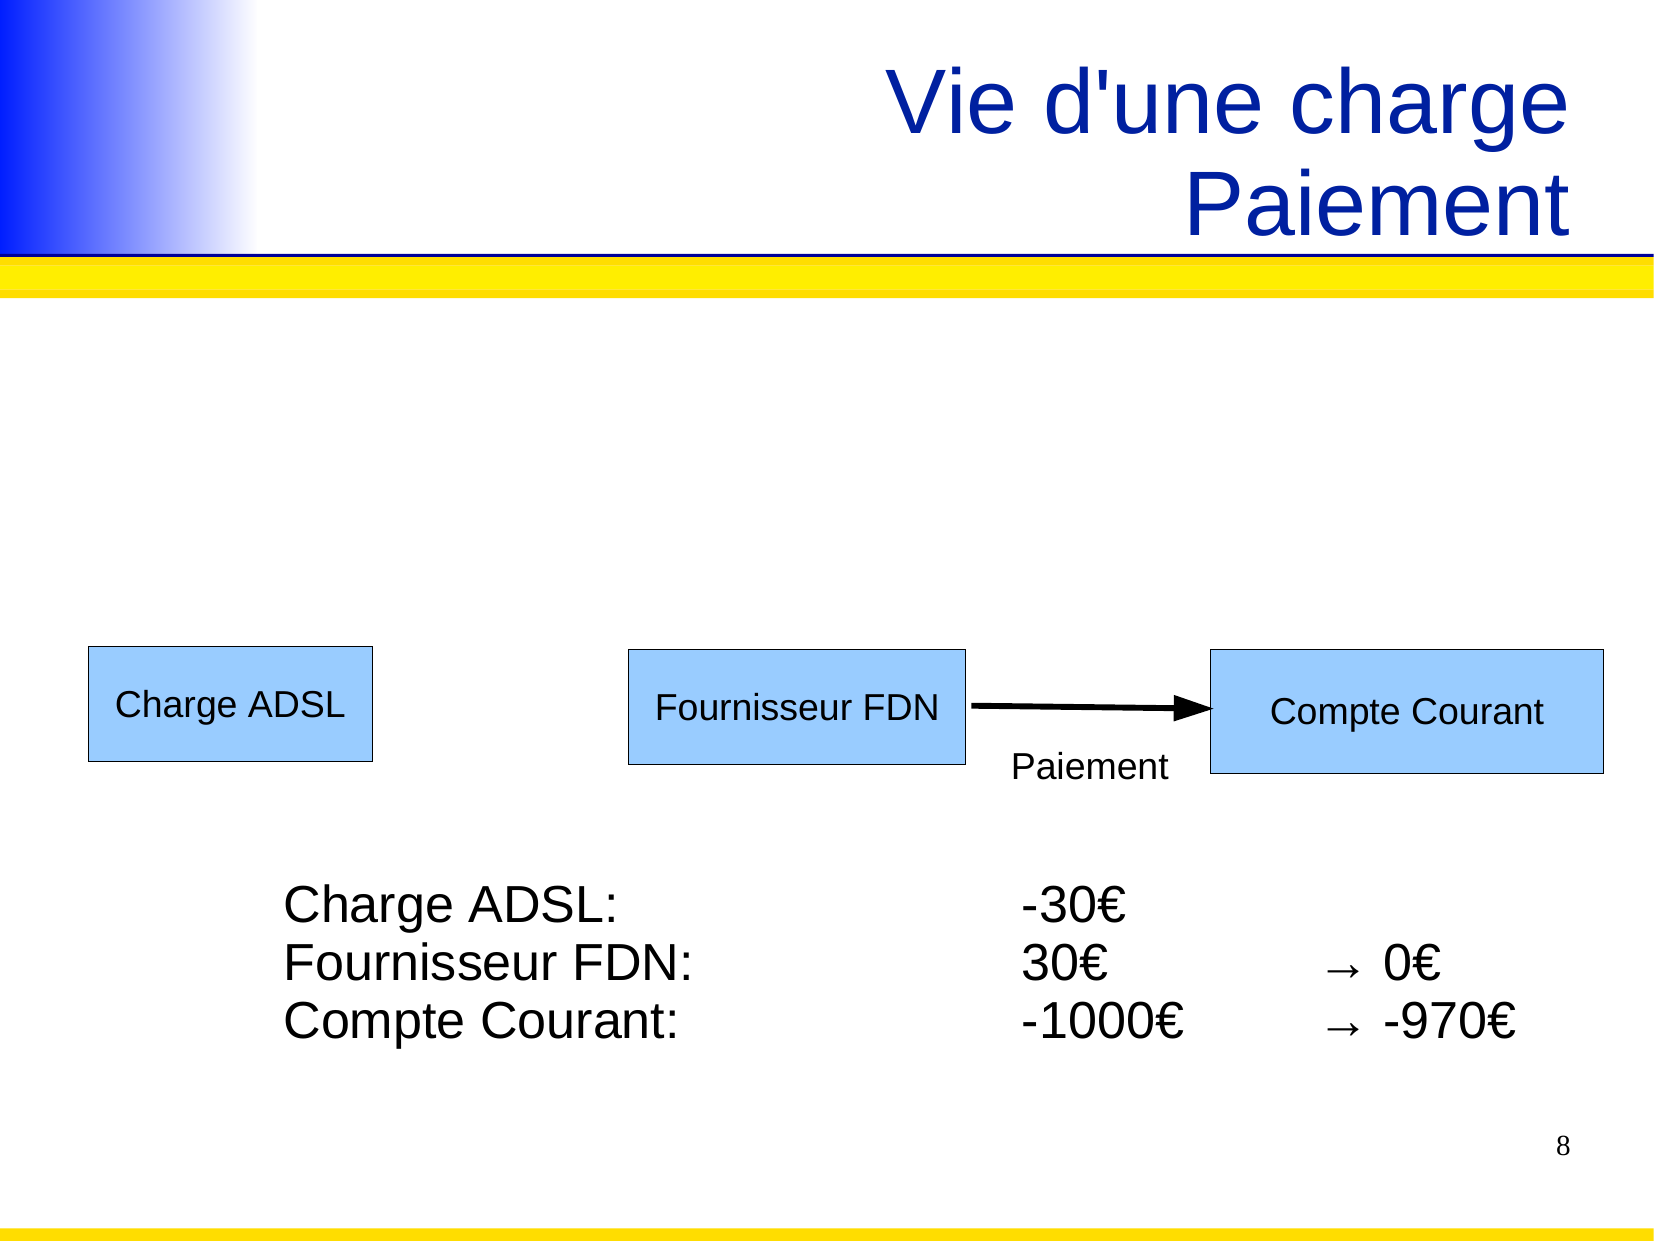

# Vie d'une charge Paiement
Charge ADSL
Fournisseur FDN
Compte Courant
Paiement
Charge ADSL:						-30€
Fournisseur FDN:					30€			→ 0€
Compte Courant:					-1000€		→ -970€
8